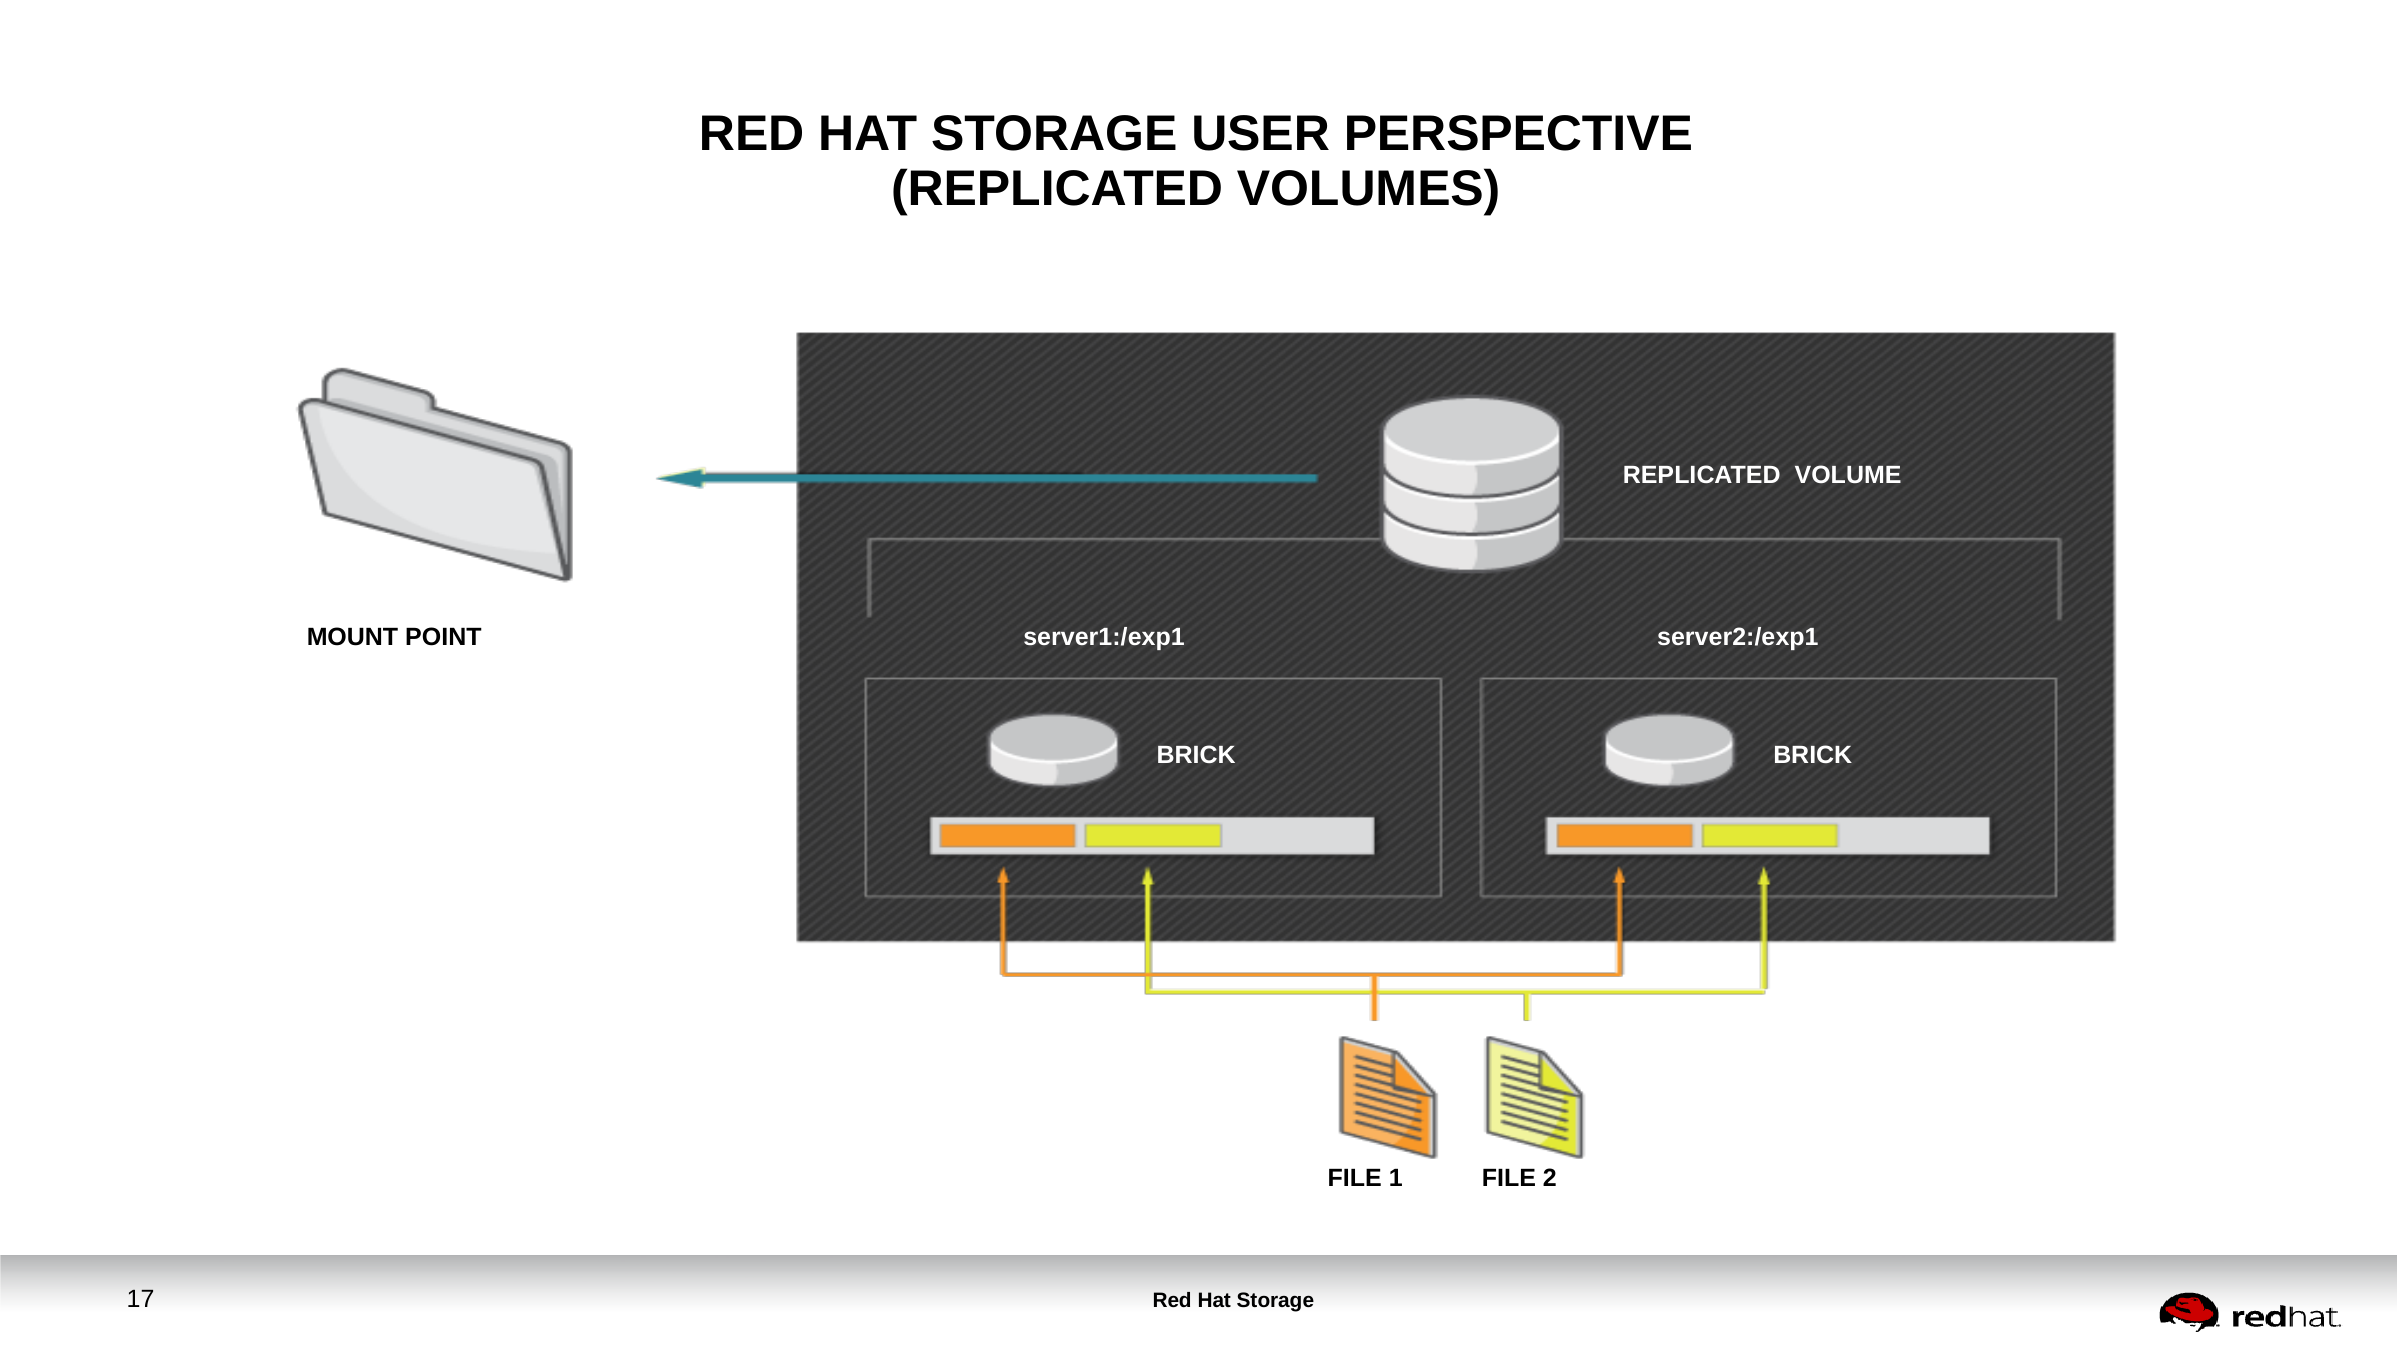

RED HAT STORAGE USER PERSPECTIVE
(REPLICATED VOLUMES)
REPLICATED VOLUME
MOUNT POINT
server1:/exp1
server2:/exp1
BRICK
BRICK
FILE 1
FILE 2